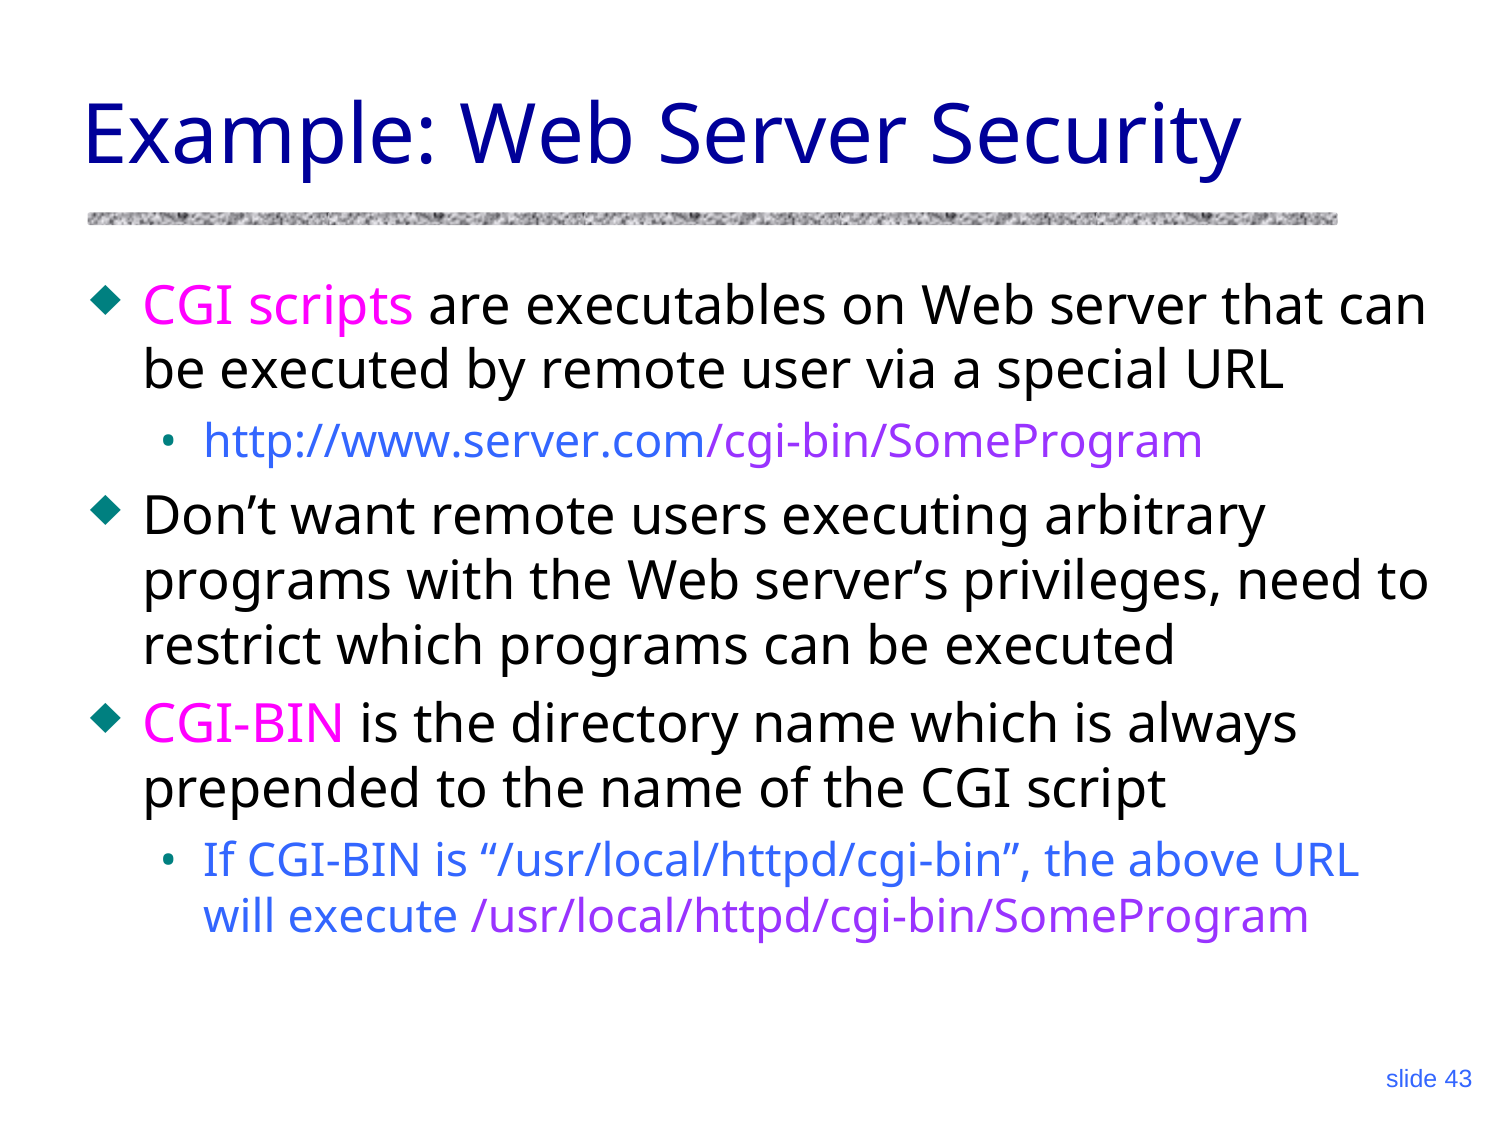

# Example: Web Server Security
CGI scripts are executables on Web server that can be executed by remote user via a special URL
http://www.server.com/cgi-bin/SomeProgram
Don’t want remote users executing arbitrary programs with the Web server’s privileges, need to restrict which programs can be executed
CGI-BIN is the directory name which is always prepended to the name of the CGI script
If CGI-BIN is “/usr/local/httpd/cgi-bin”, the above URL will execute /usr/local/httpd/cgi-bin/SomeProgram
slide